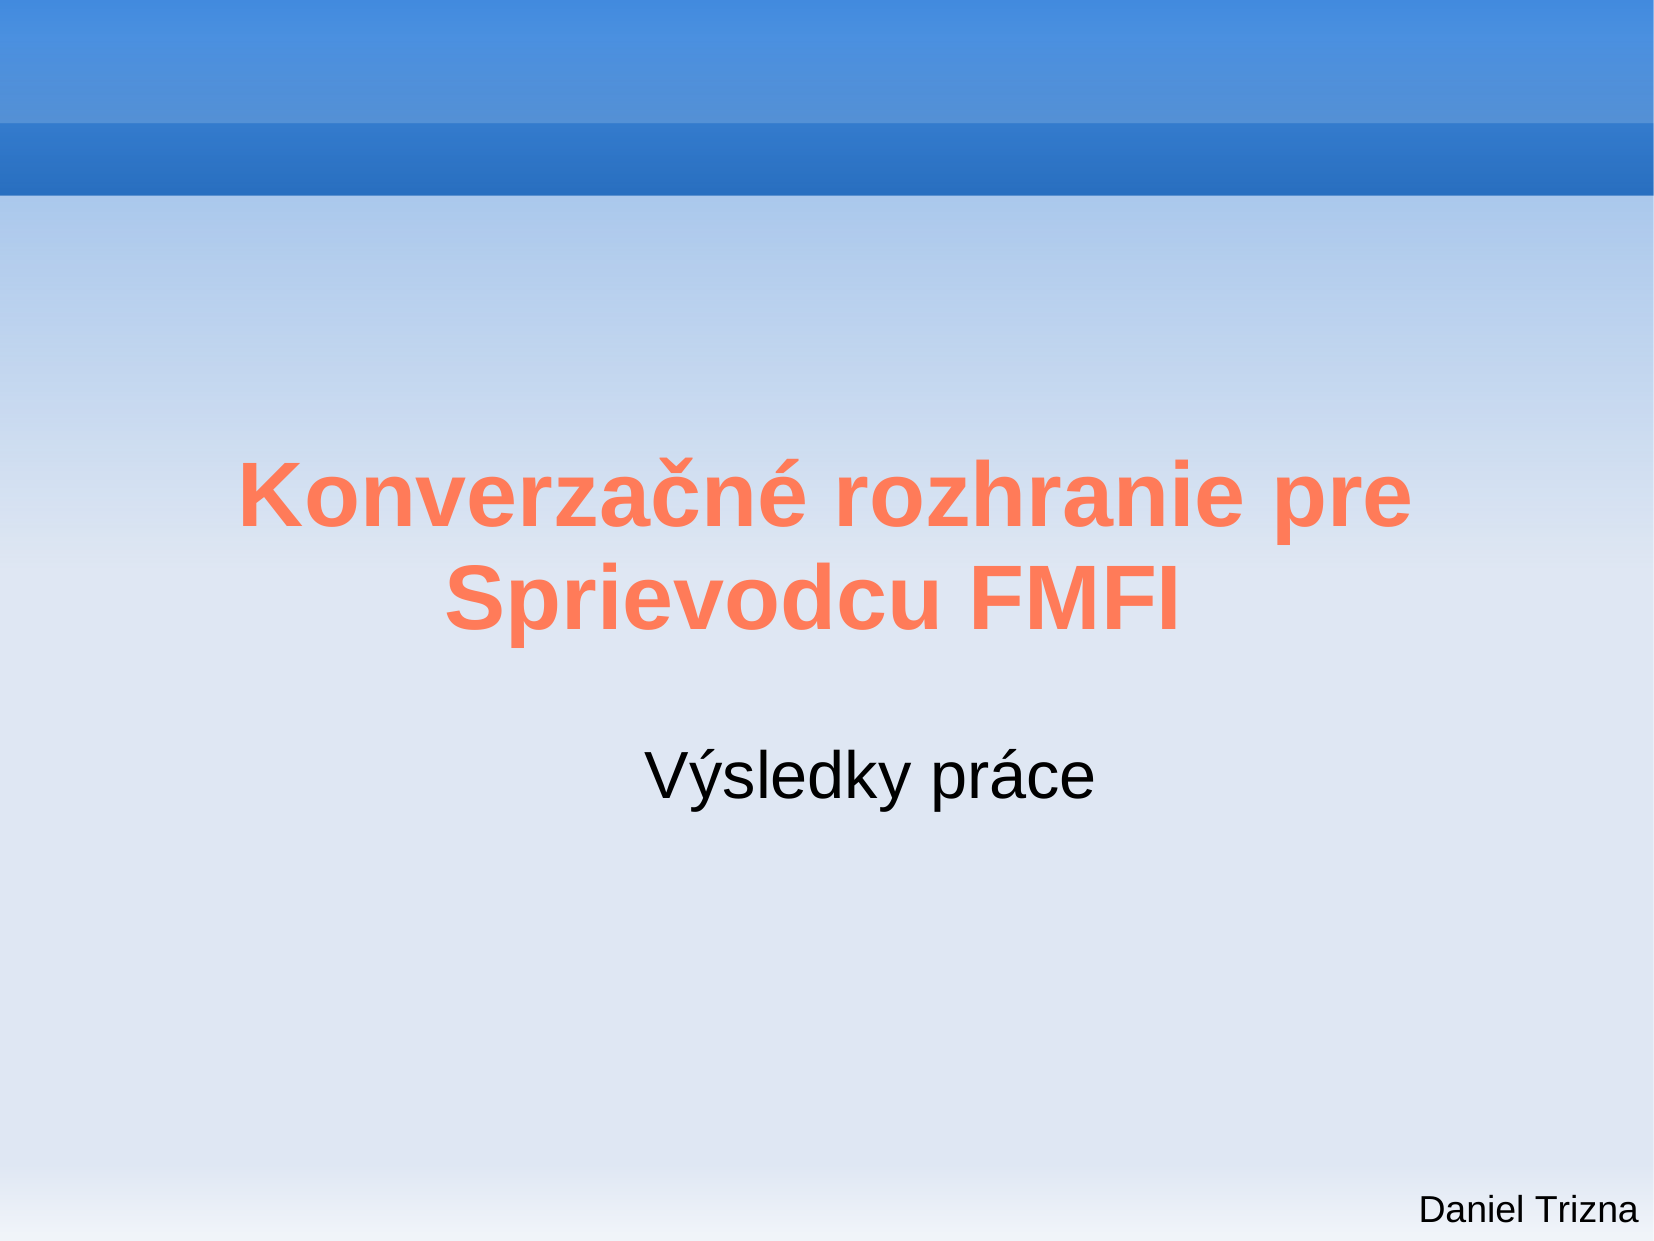

# Konverzačné rozhranie pre Sprievodcu FMFI
Výsledky práce
Daniel Trizna